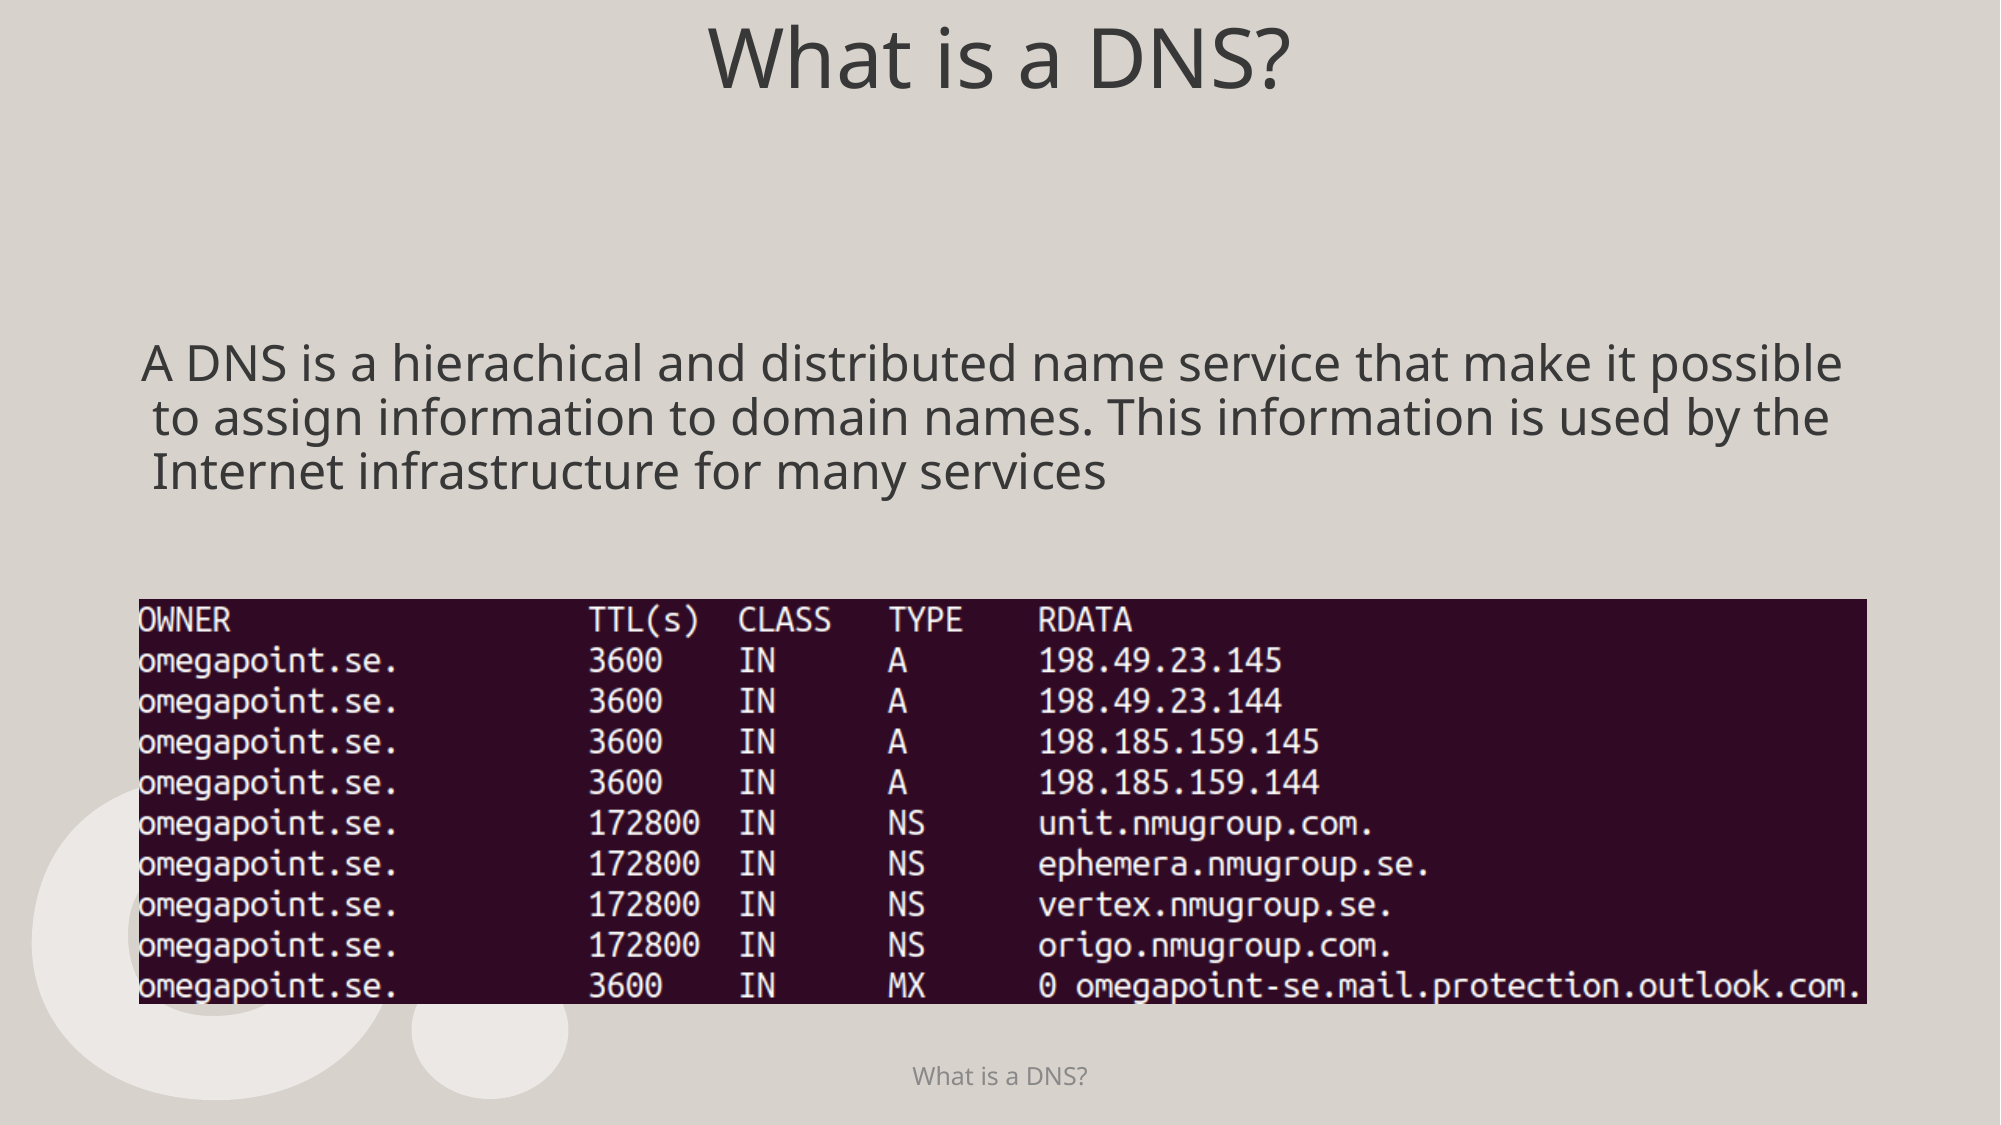

What is a DNS?
# A DNS is a hierachical and distributed name service that make it possible to assign information to domain names. This information is used by the Internet infrastructure for many services
What is a DNS?